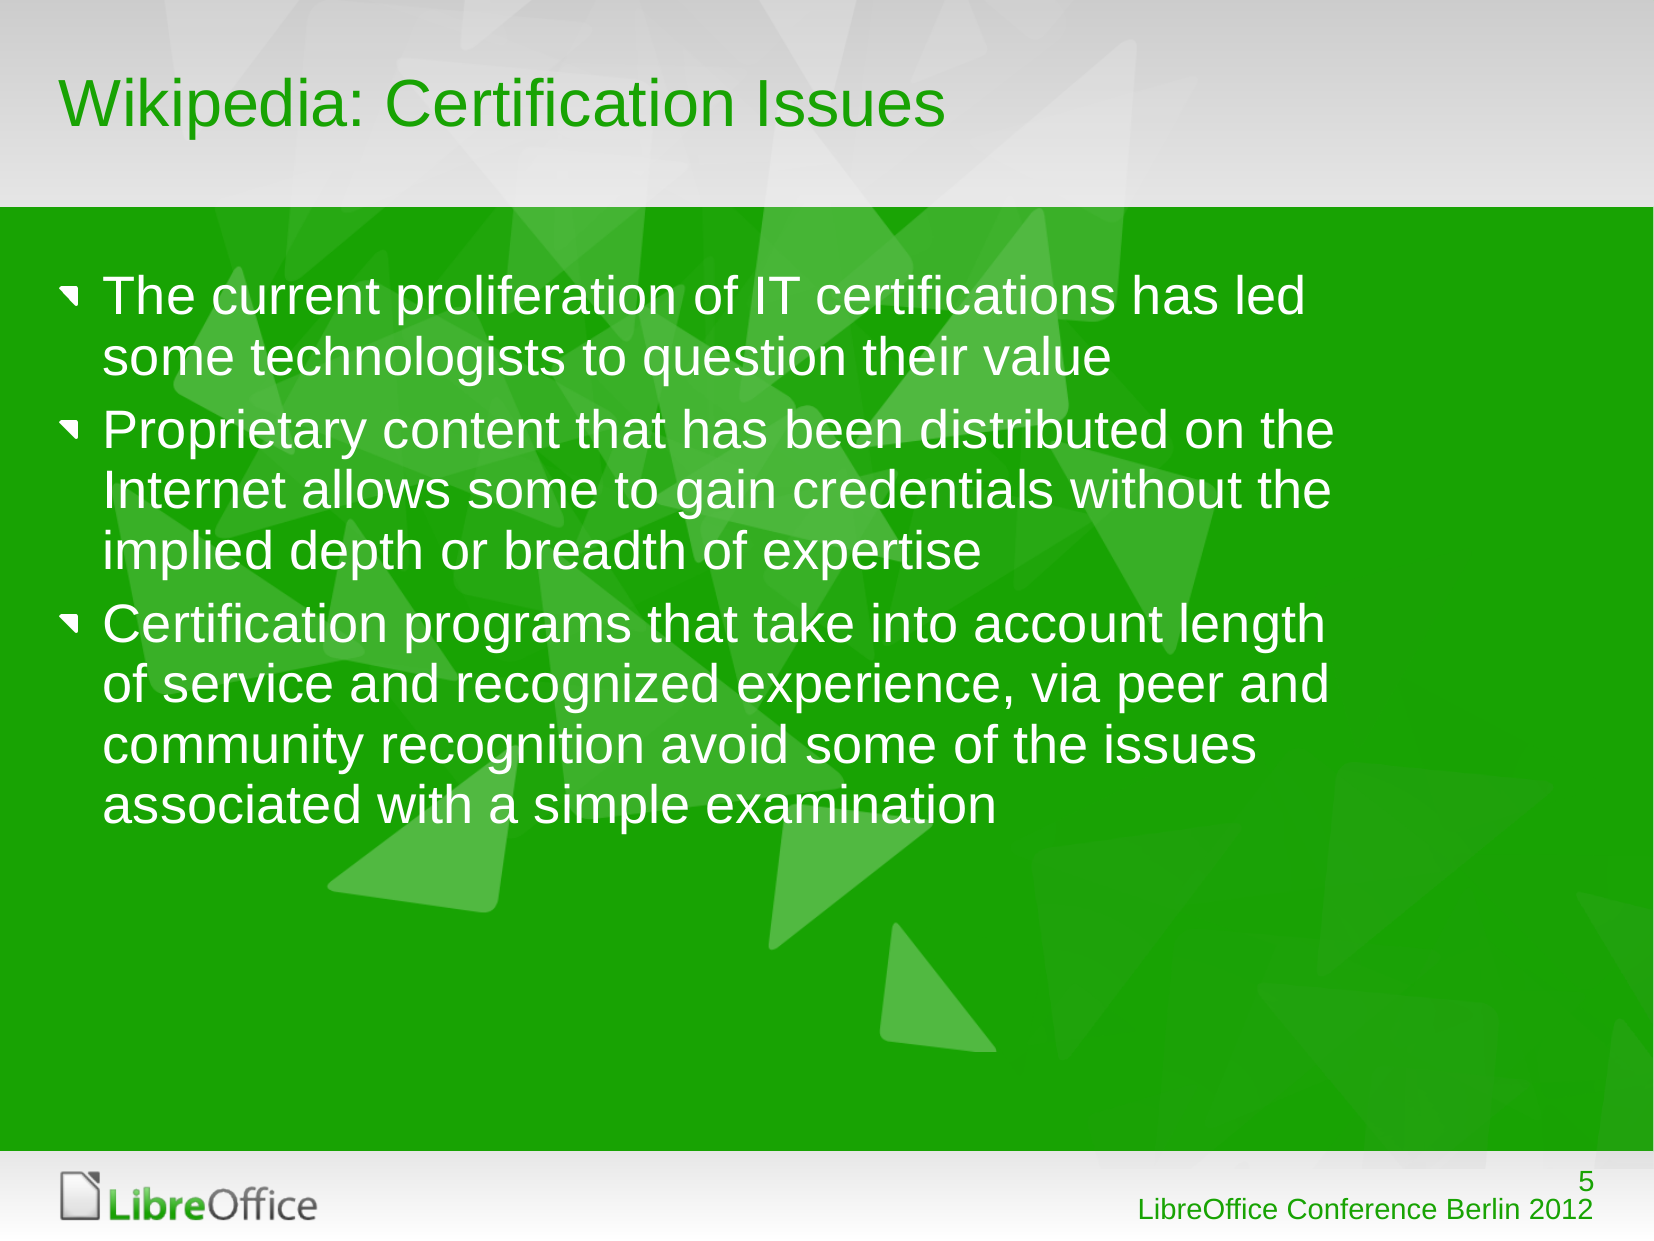

# Wikipedia: Certification Issues
The current proliferation of IT certifications has led
some technologists to question their value
Proprietary content that has been distributed on the
Internet allows some to gain credentials without the
implied depth or breadth of expertise
Certification programs that take into account length
of service and recognized experience, via peer and
community recognition avoid some of the issues
associated with a simple examination
5
LibreOffice Conference Berlin 2012